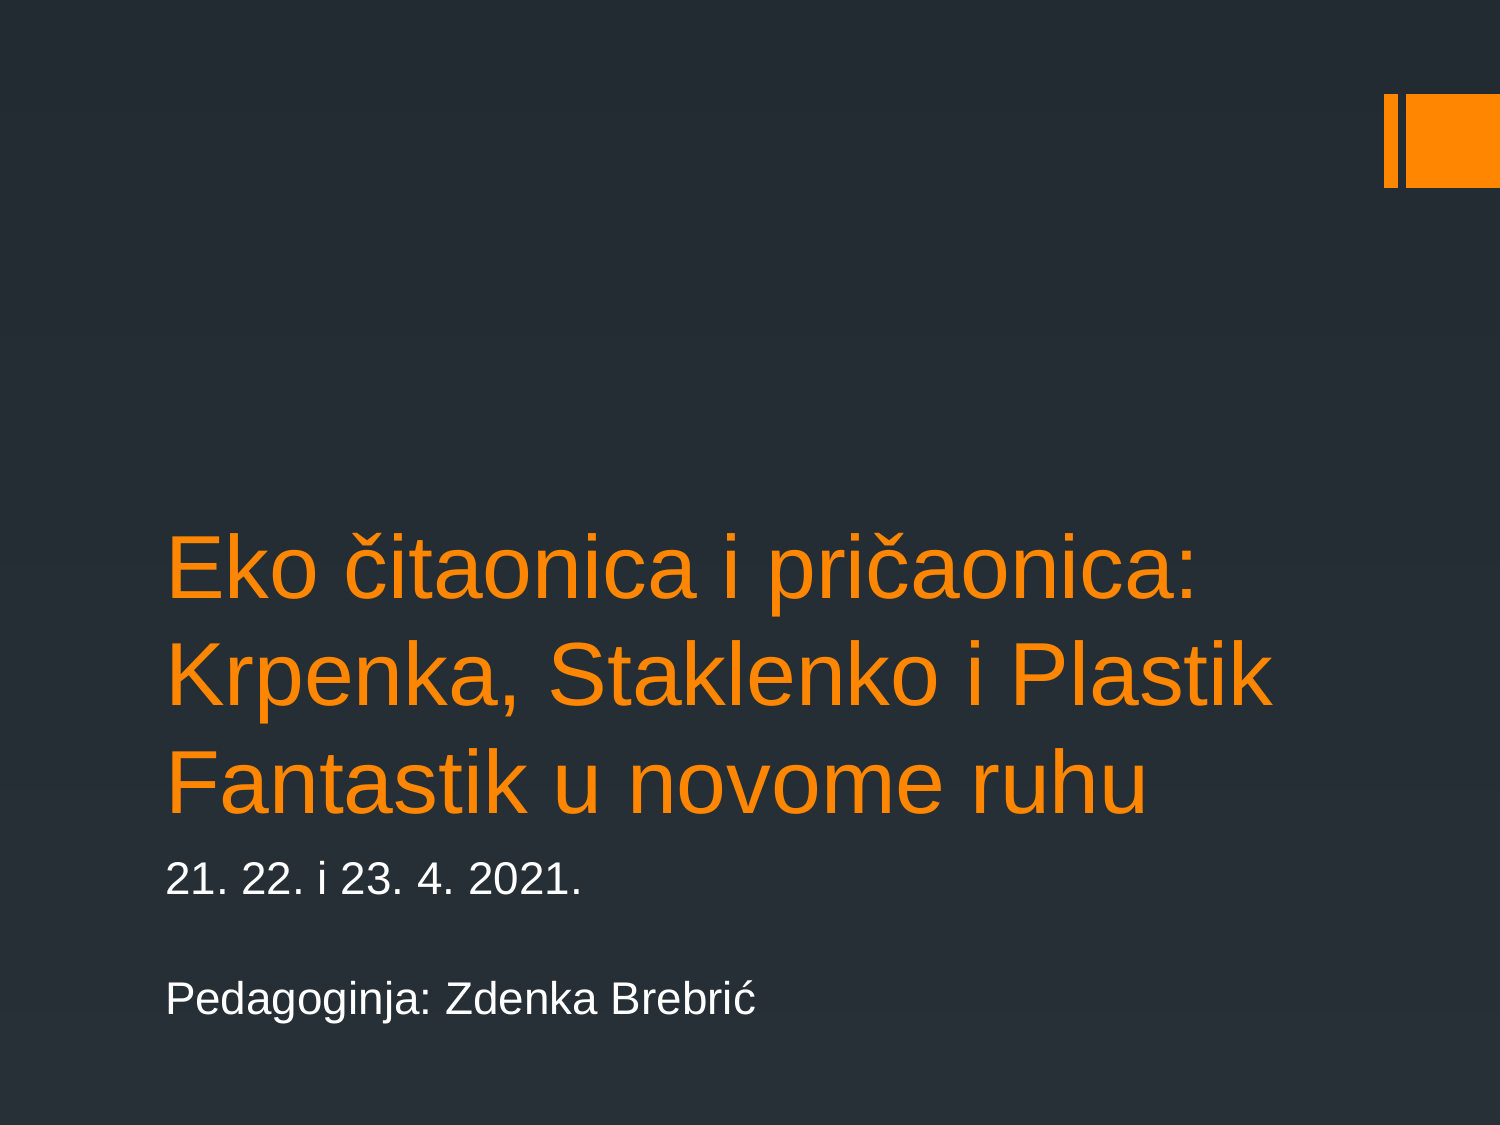

# Eko čitaonica i pričaonica: Krpenka, Staklenko i Plastik Fantastik u novome ruhu
21. 22. i 23. 4. 2021.
Pedagoginja: Zdenka Brebrić